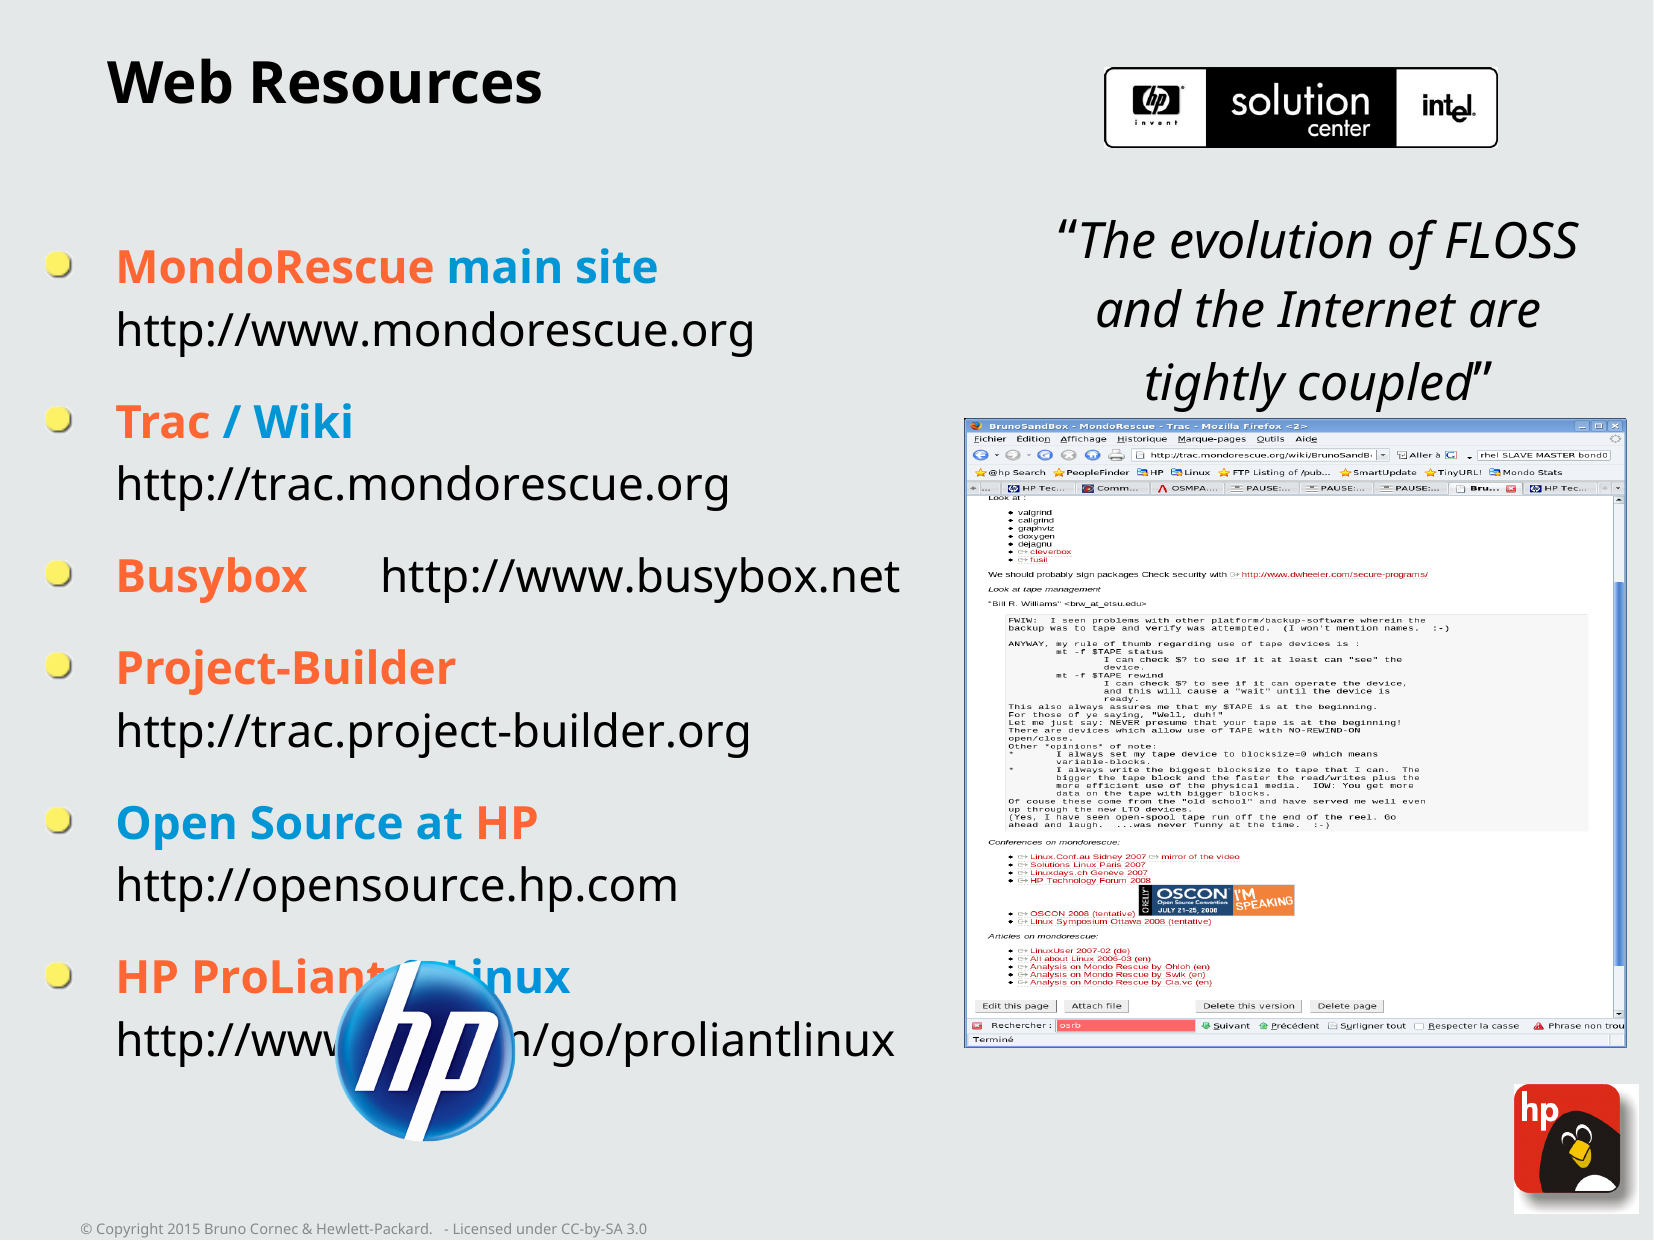

# Web Resources
“The evolution of FLOSS
and the Internet are
tightly coupled”
MondoRescue main site http://www.mondorescue.org
Trac / Wiki http://trac.mondorescue.org
Busybox http://www.busybox.net
Project-Builderhttp://trac.project-builder.org
Open Source at HPhttp://opensource.hp.com
HP ProLiant & Linux http://www.hp.com/go/proliantlinux